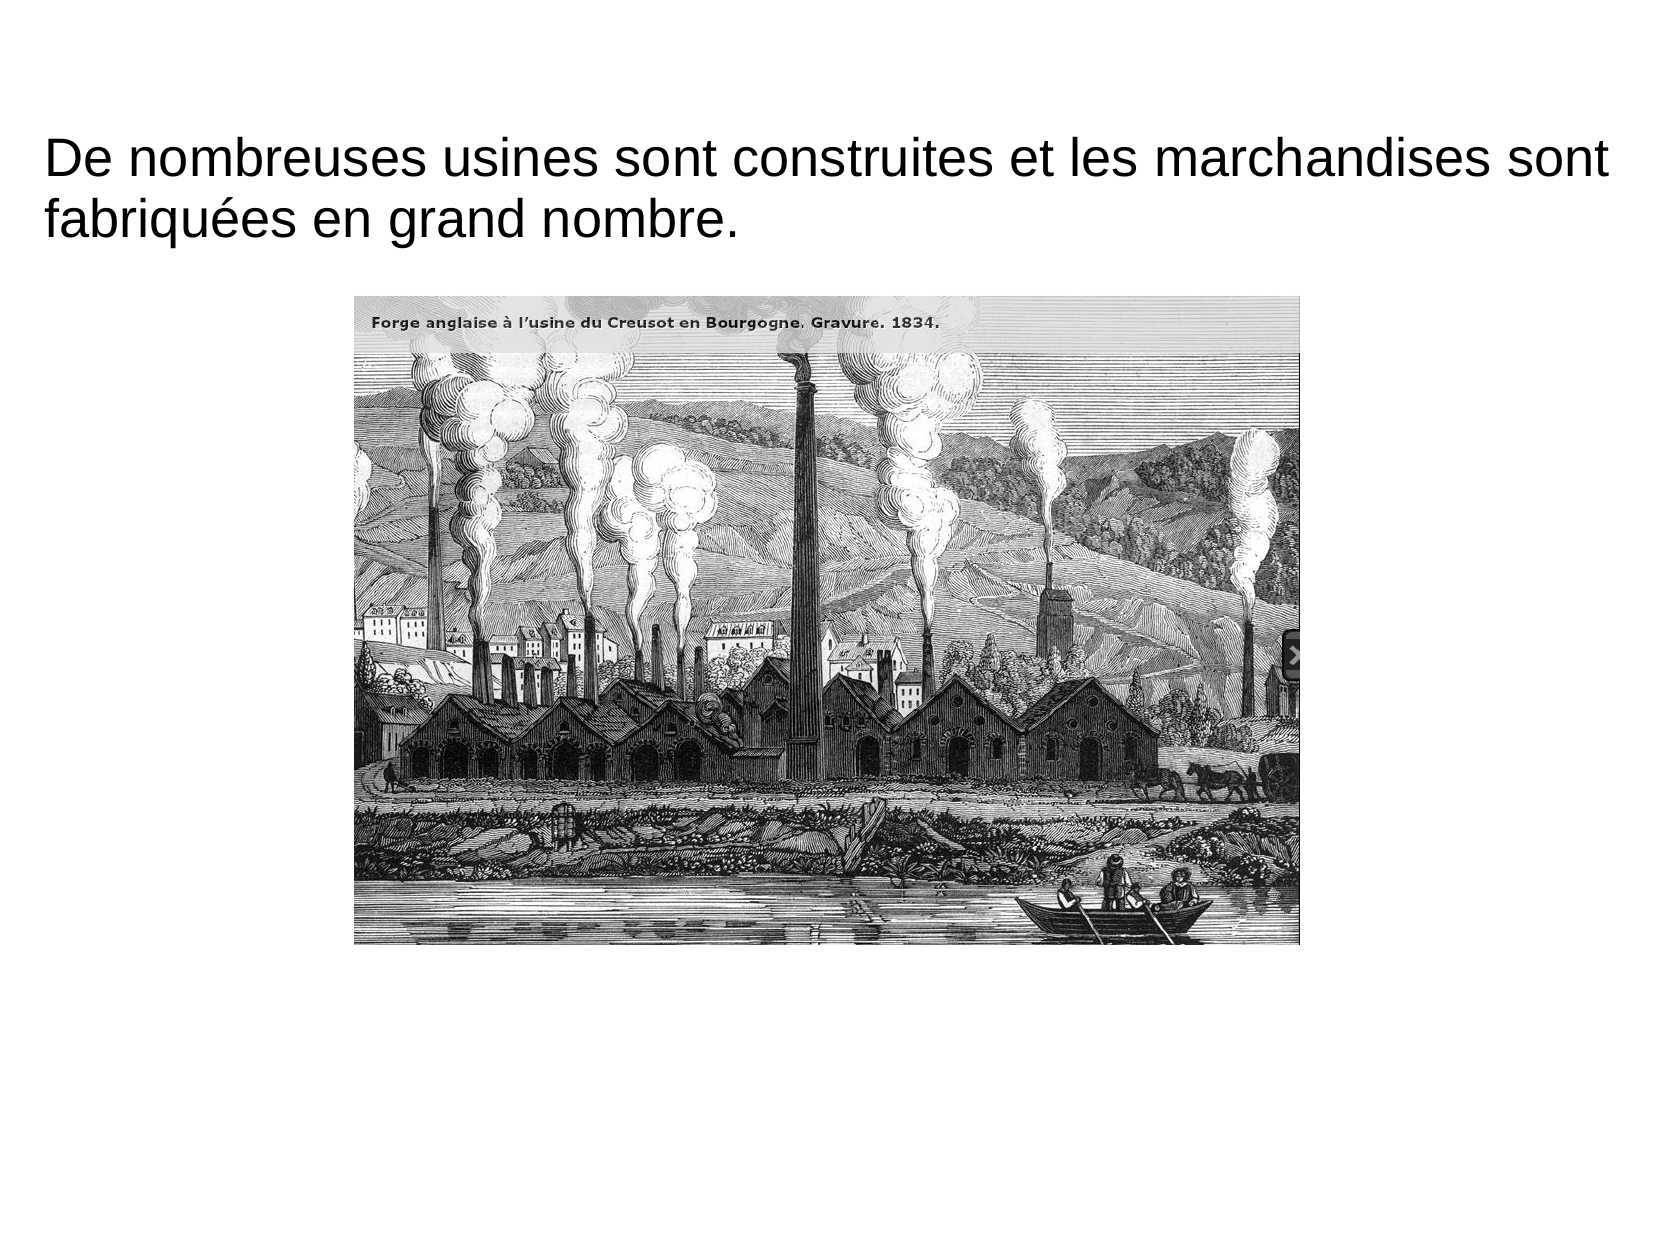

De nombreuses usines sont construites et les marchandises sont fabriquées en grand nombre.